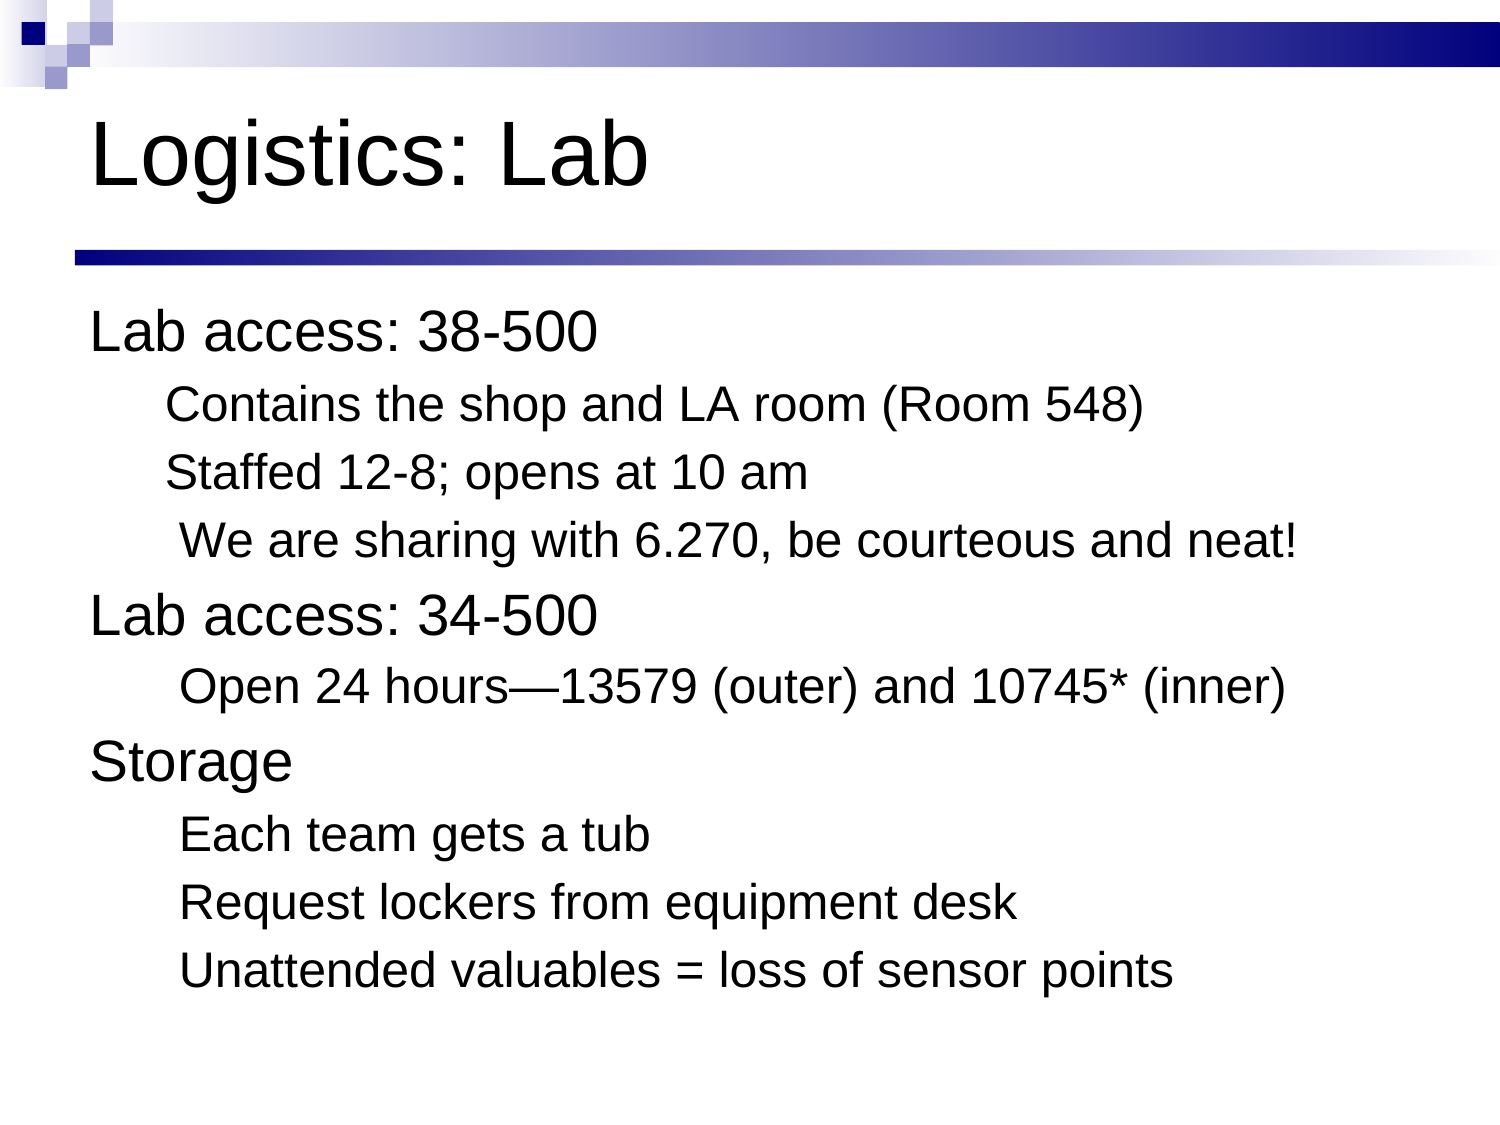

# Logistics: Lab
Lab access: 38-500
Contains the shop and LA room (Room 548)
Staffed 12-8; opens at 10 am
 We are sharing with 6.270, be courteous and neat!
Lab access: 34-500
 Open 24 hours—13579 (outer) and 10745* (inner)
Storage
 Each team gets a tub
 Request lockers from equipment desk
 Unattended valuables = loss of sensor points